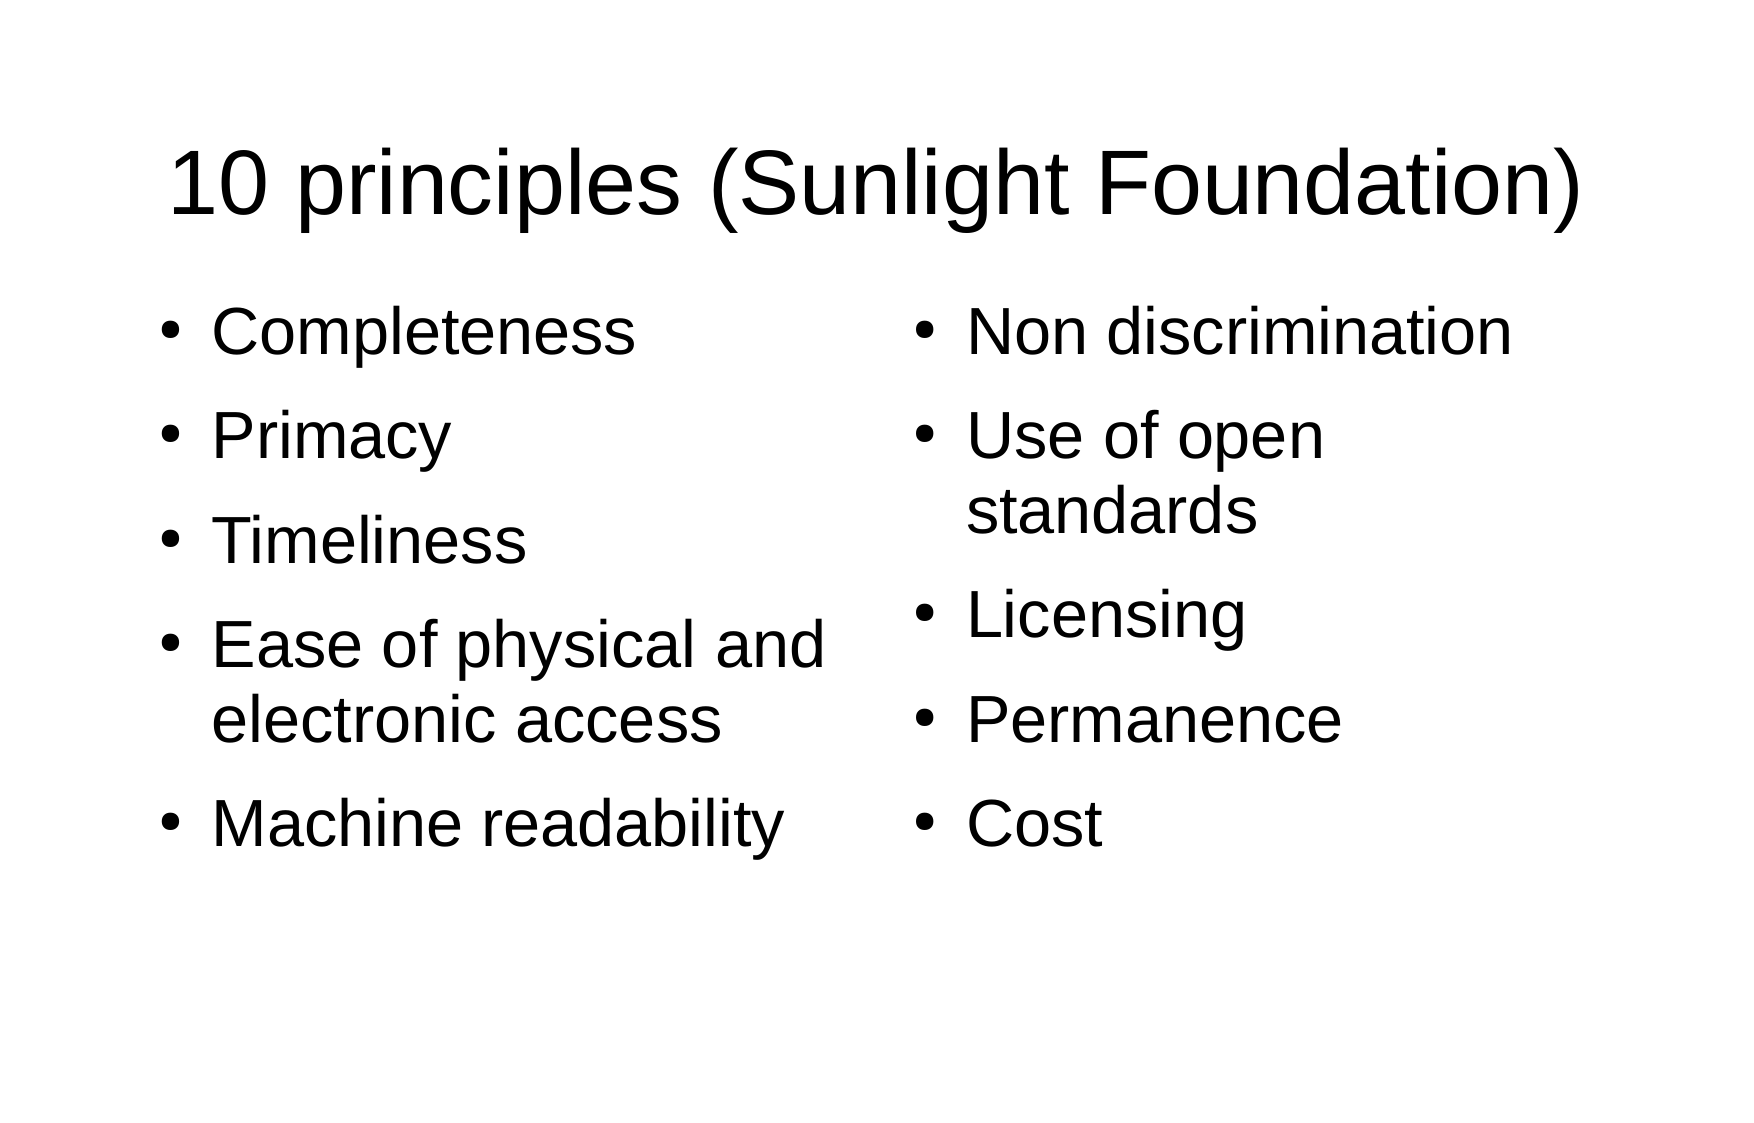

# 10 principles (Sunlight Foundation)
Completeness
Primacy
Timeliness
Ease of physical and electronic access
Machine readability
Non discrimination
Use of open standards
Licensing
Permanence
Cost